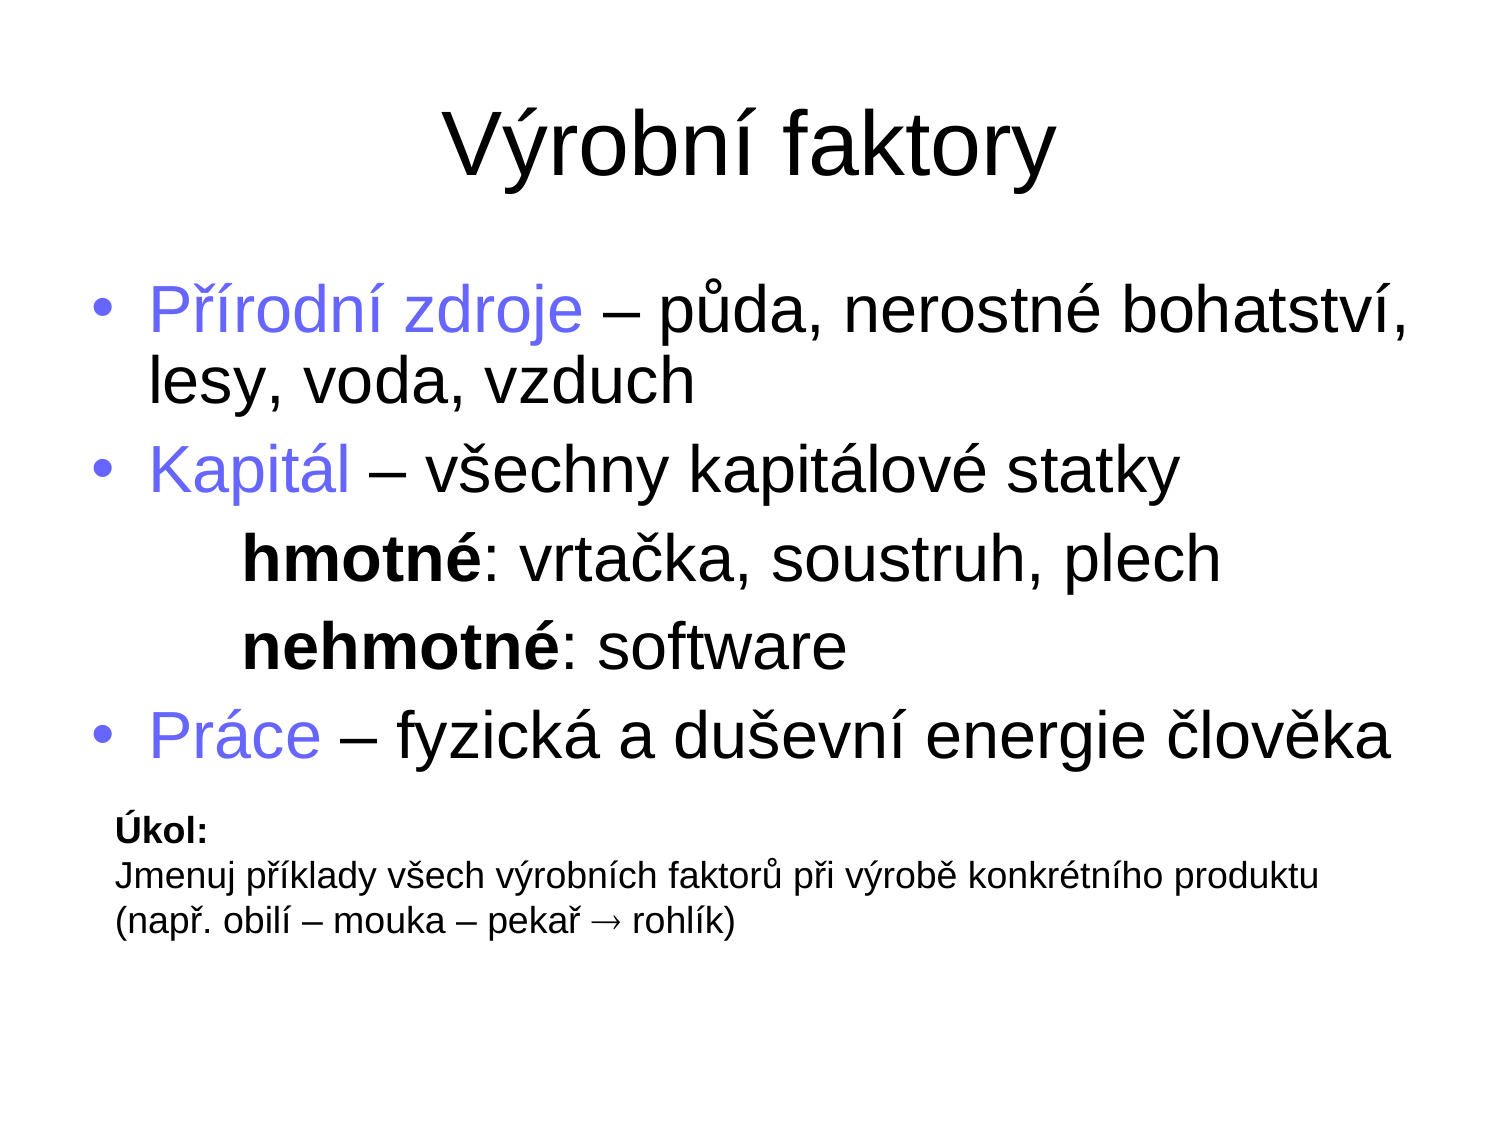

# Výrobní faktory
Přírodní zdroje – půda, nerostné bohatství, lesy, voda, vzduch
Kapitál – všechny kapitálové statky
		hmotné: vrtačka, soustruh, plech
		nehmotné: software
Práce – fyzická a duševní energie člověka
Úkol:
Jmenuj příklady všech výrobních faktorů při výrobě konkrétního produktu
(např. obilí – mouka – pekař  rohlík)